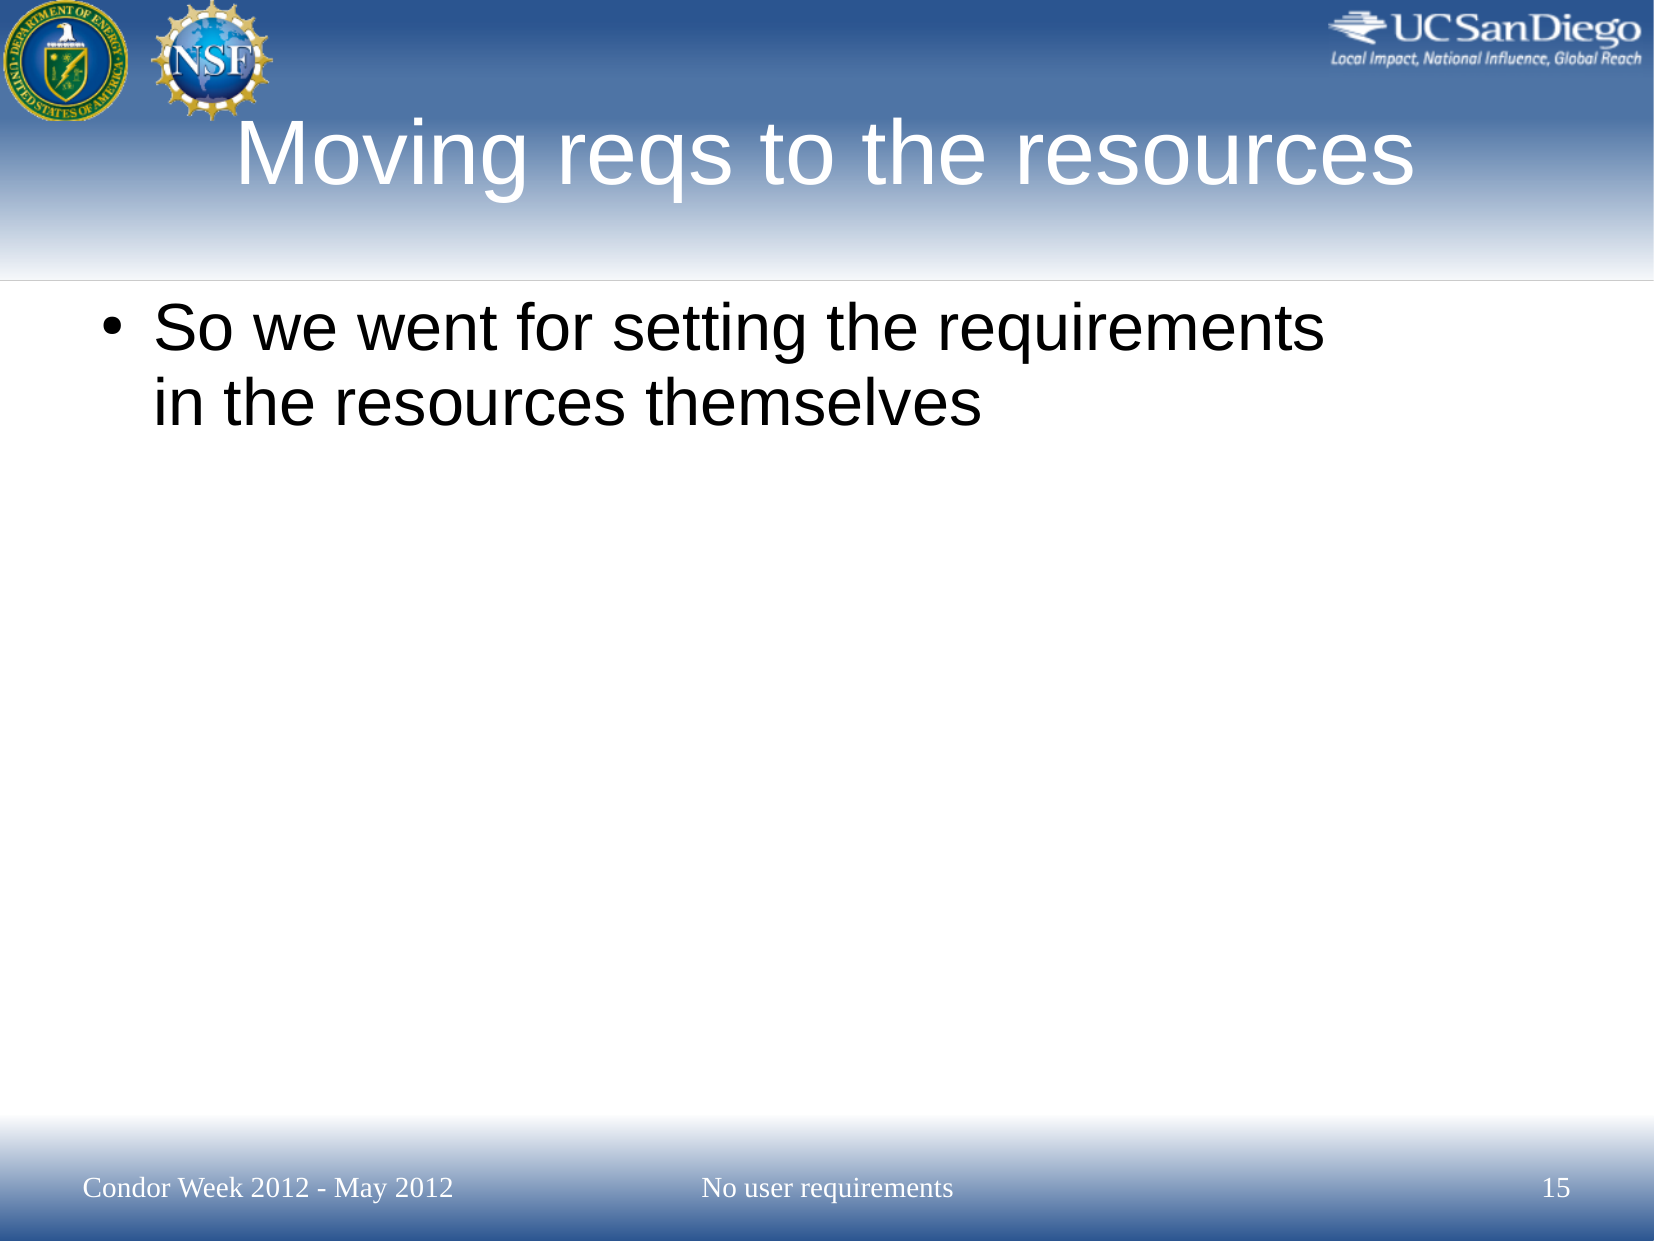

# Moving reqs to the resources
So we went for setting the requirements
in the resources themselves
Condor Week 2012 - May 2012
No user requirements
15